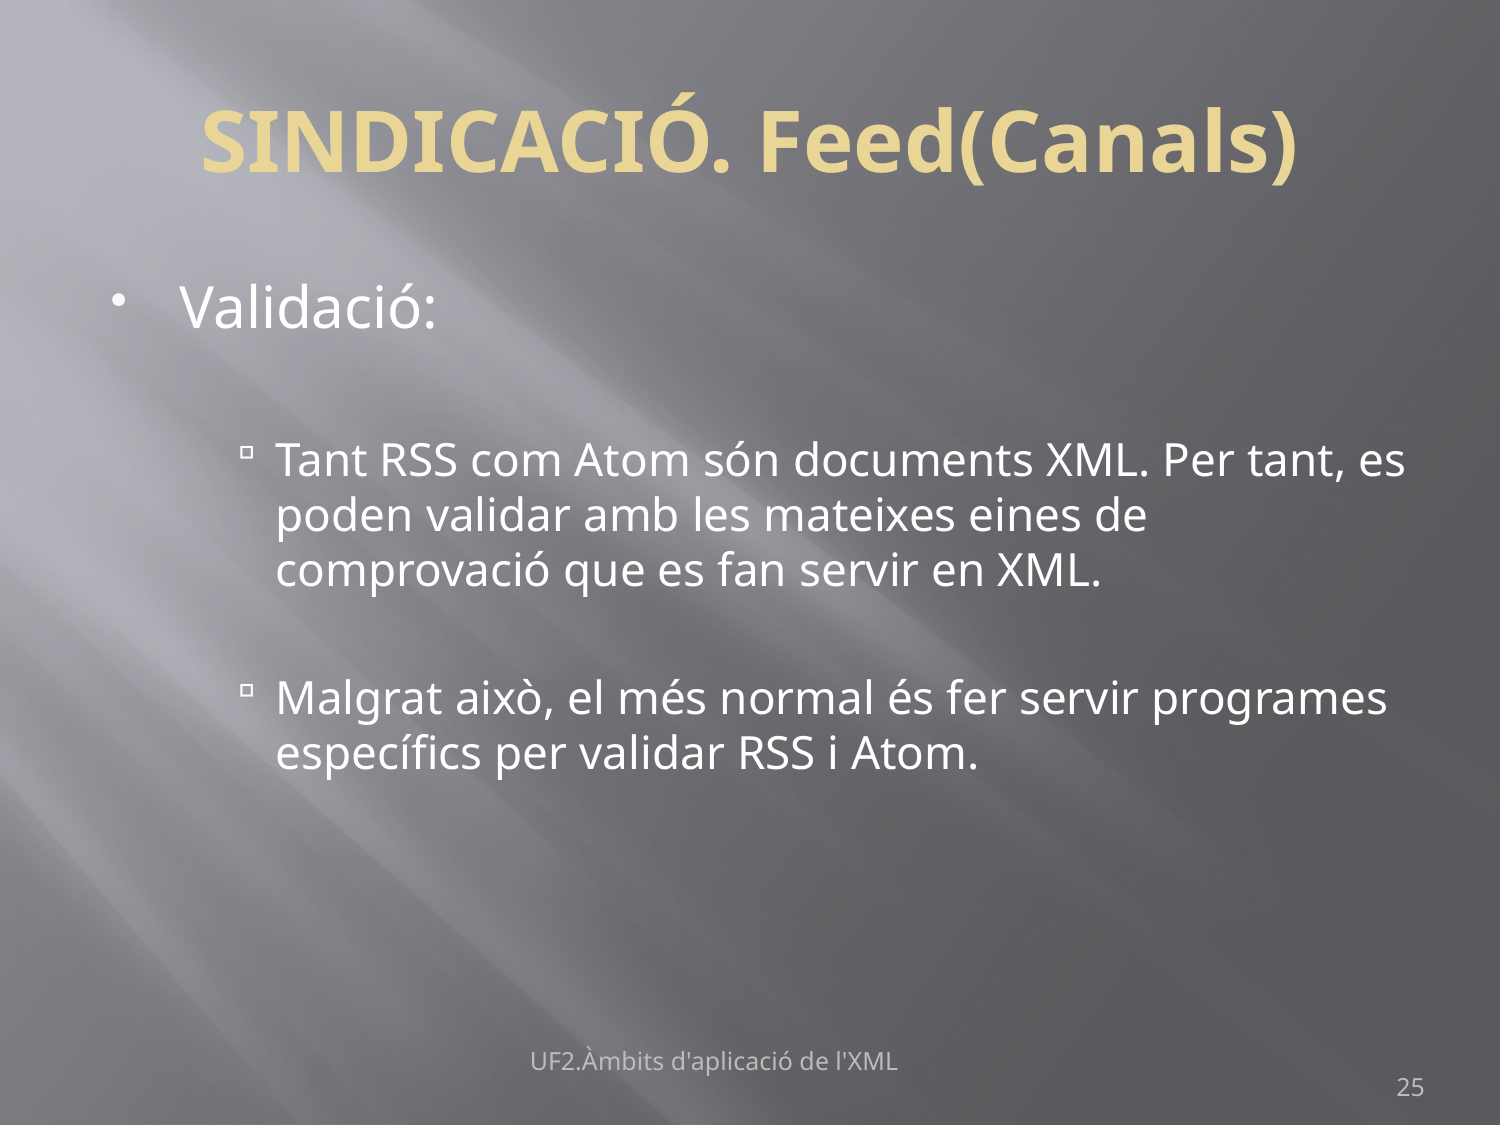

# SINDICACIÓ. Feed(Canals)
Validació:
Tant RSS com Atom són documents XML. Per tant, es poden validar amb les mateixes eines de comprovació que es fan servir en XML.
Malgrat això, el més normal és fer servir programes específics per validar RSS i Atom.
UF2.Àmbits d'aplicació de l'XML